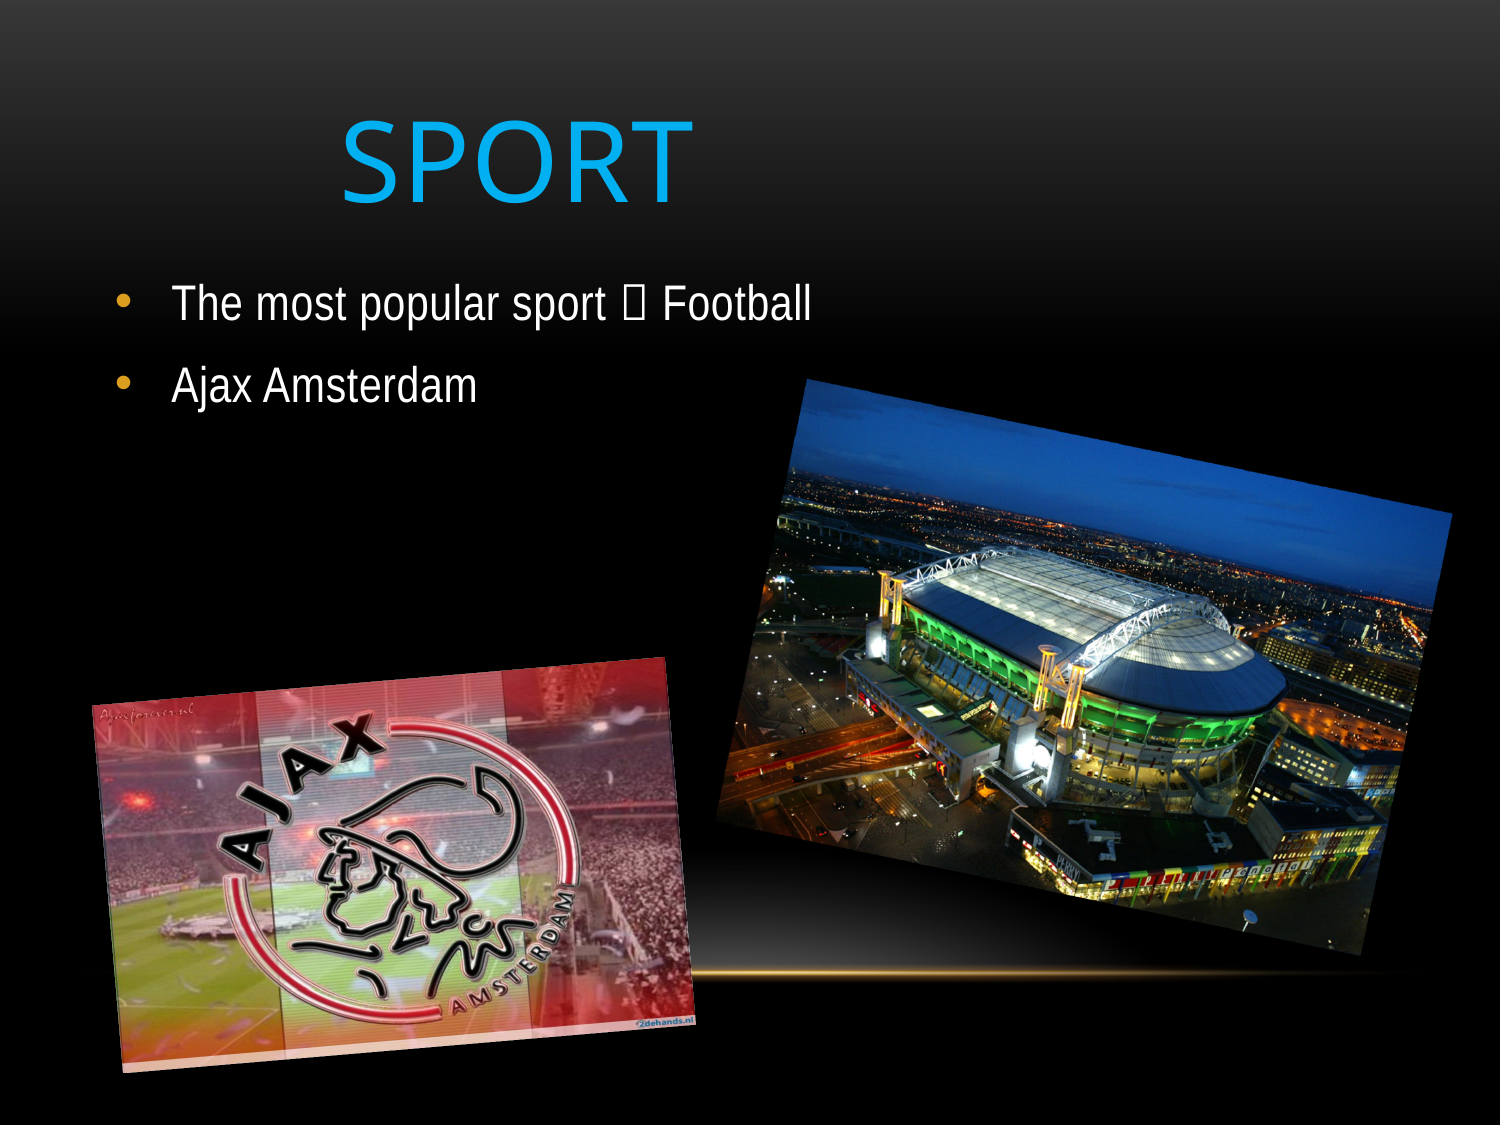

# SPORT
The most popular sport  Football
Ajax Amsterdam